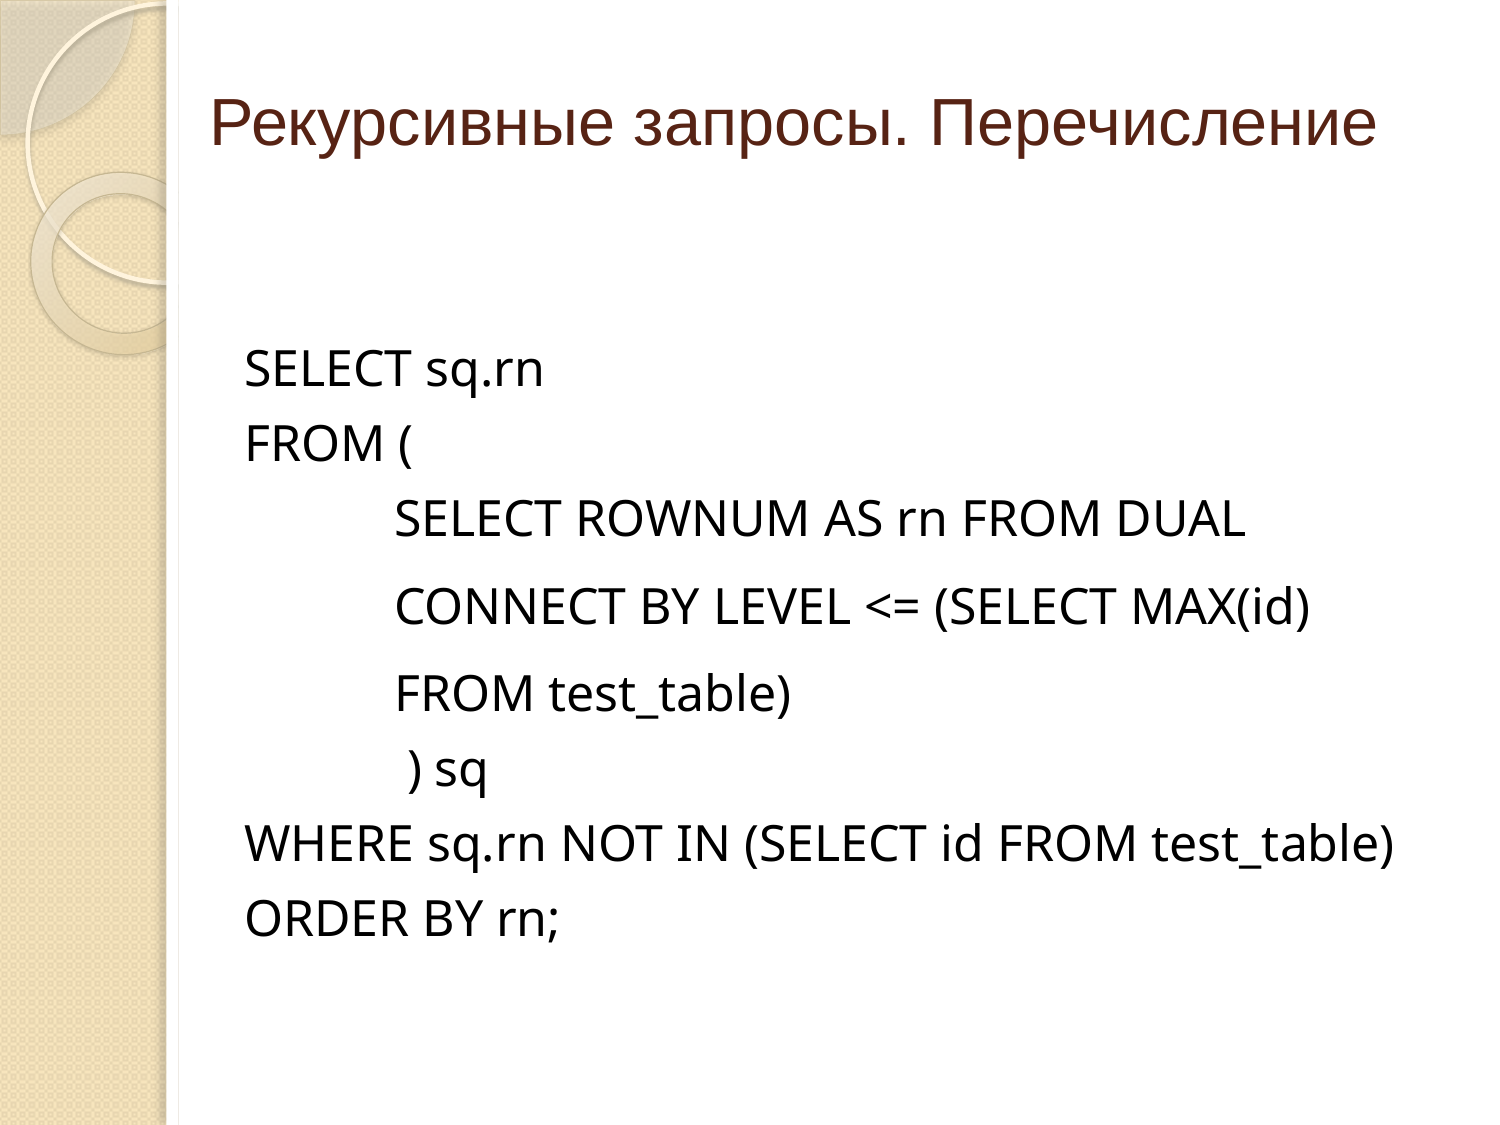

Рекурсивные запросы. Перечисление
# SELECT sq.rn FROM (         	SELECT ROWNUM AS rn FROM DUAL
 	CONNECT BY LEVEL <= (SELECT MAX(id)
	FROM test_table)
   	 ) sq
WHERE sq.rn NOT IN (SELECT id FROM test_table)
ORDER BY rn;